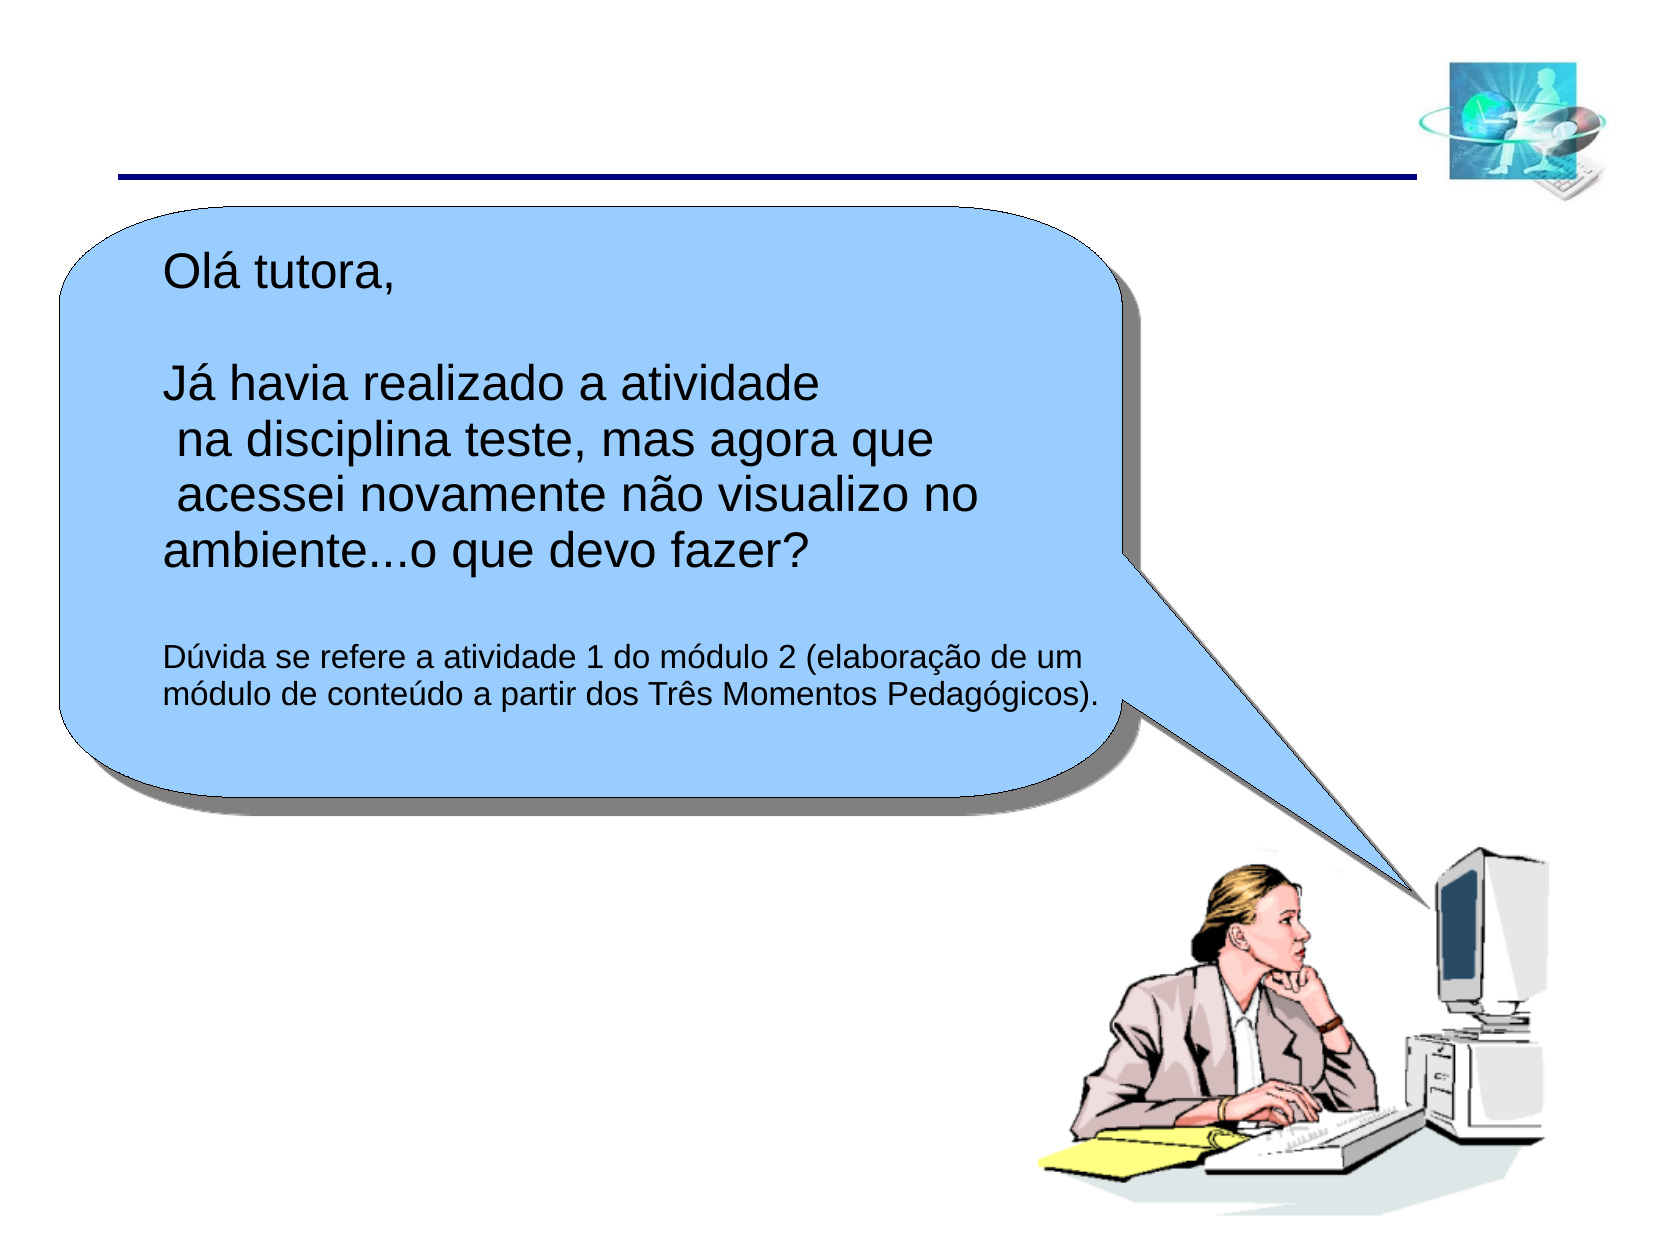

Olá tutora,
Já havia realizado a atividade
 na disciplina teste, mas agora que
 acessei novamente não visualizo no ambiente...o que devo fazer?
Dúvida se refere a atividade 1 do módulo 2 (elaboração de um módulo de conteúdo a partir dos Três Momentos Pedagógicos).